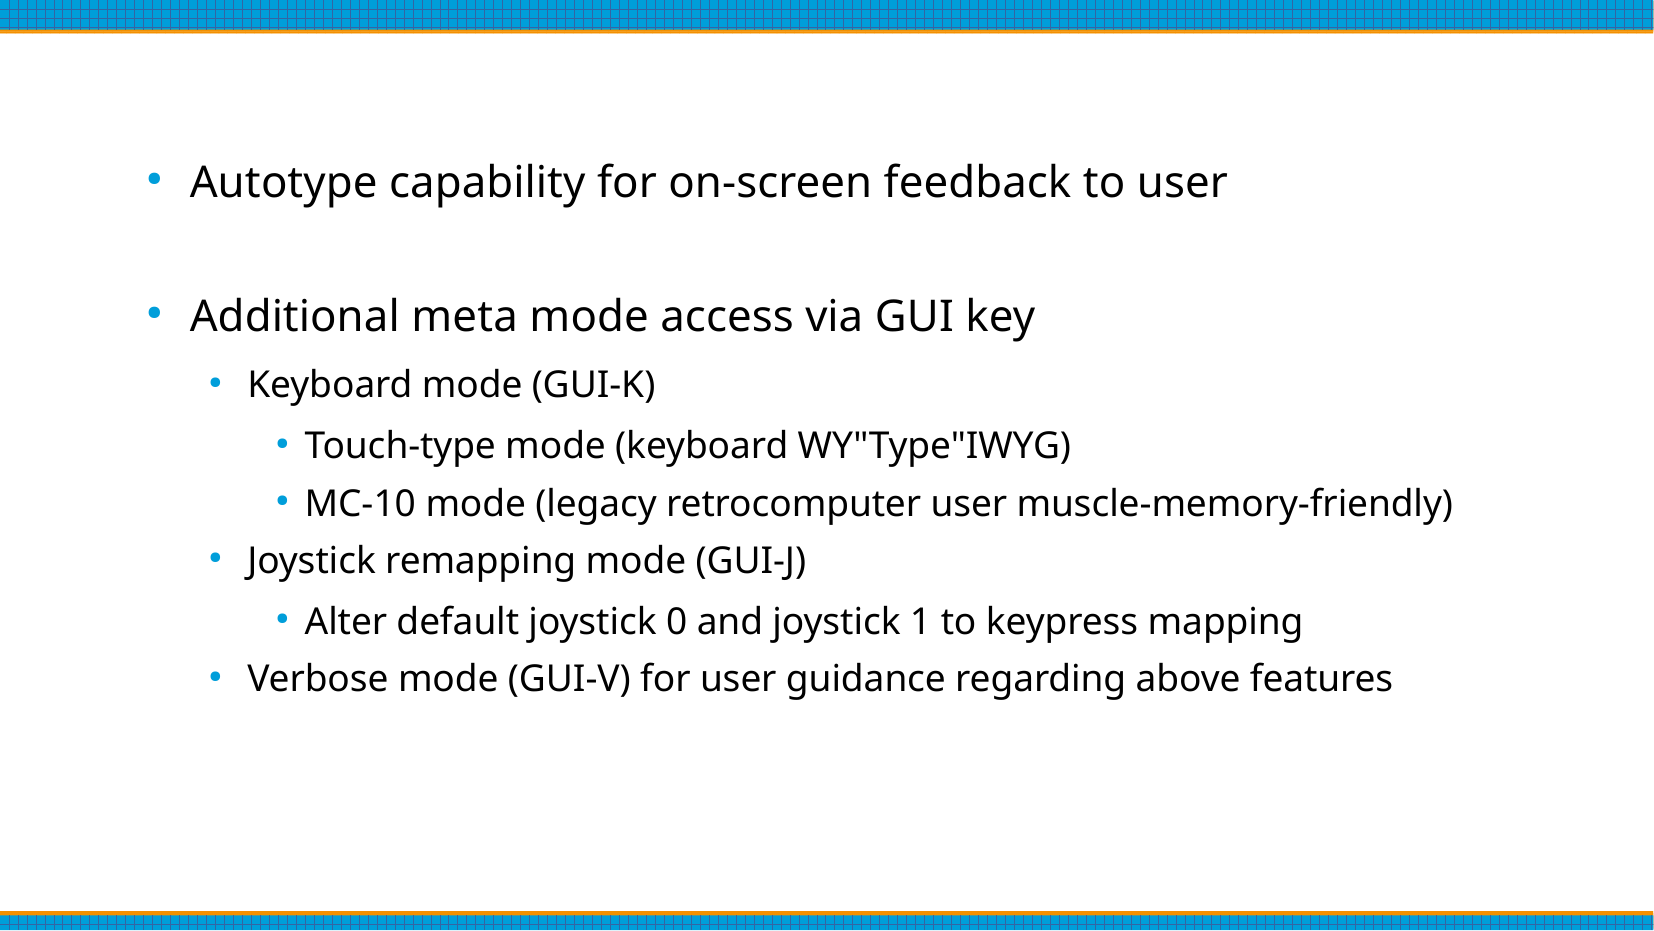

# Autotype capability for on-screen feedback to user
Additional meta mode access via GUI key
Keyboard mode (GUI-K)
Touch-type mode (keyboard WY"Type"IWYG)
MC-10 mode (legacy retrocomputer user muscle-memory-friendly)
Joystick remapping mode (GUI-J)
Alter default joystick 0 and joystick 1 to keypress mapping
Verbose mode (GUI-V) for user guidance regarding above features